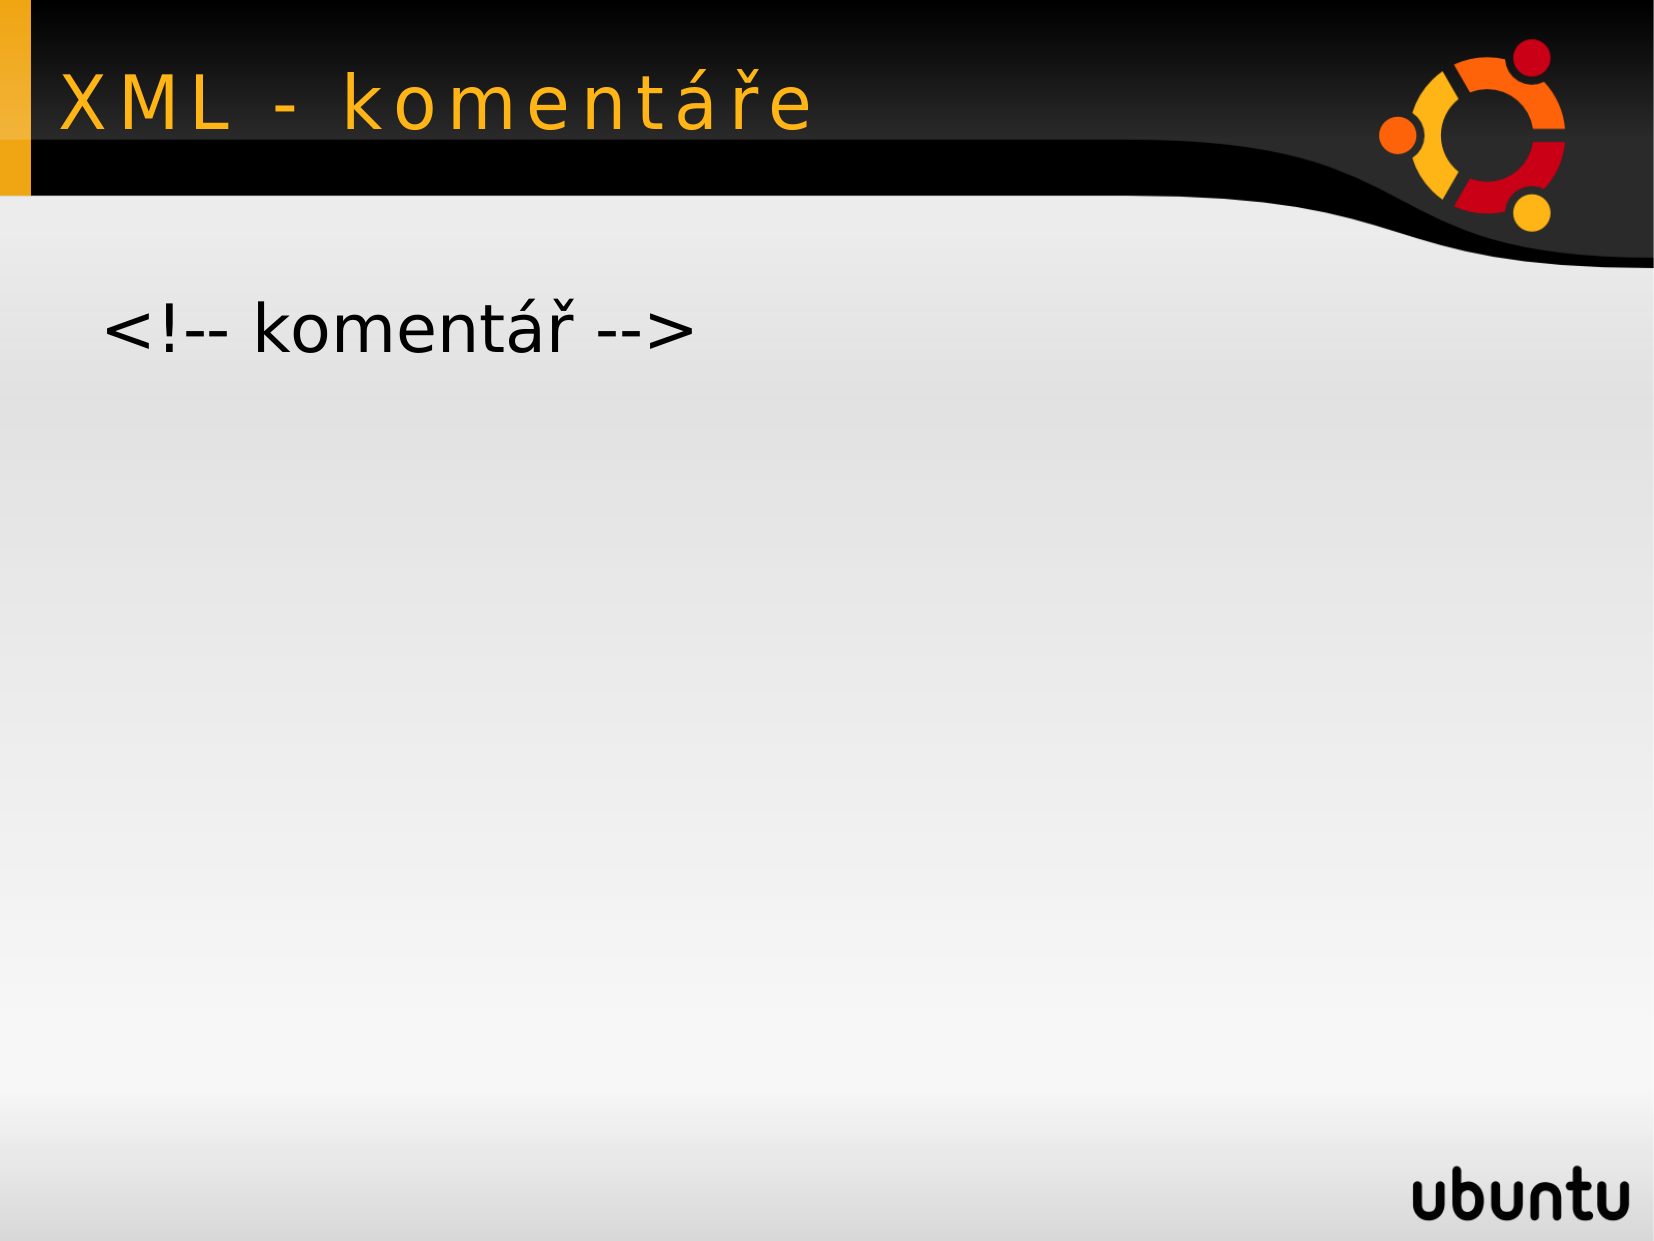

# XML - komentáře
<!-- komentář -->